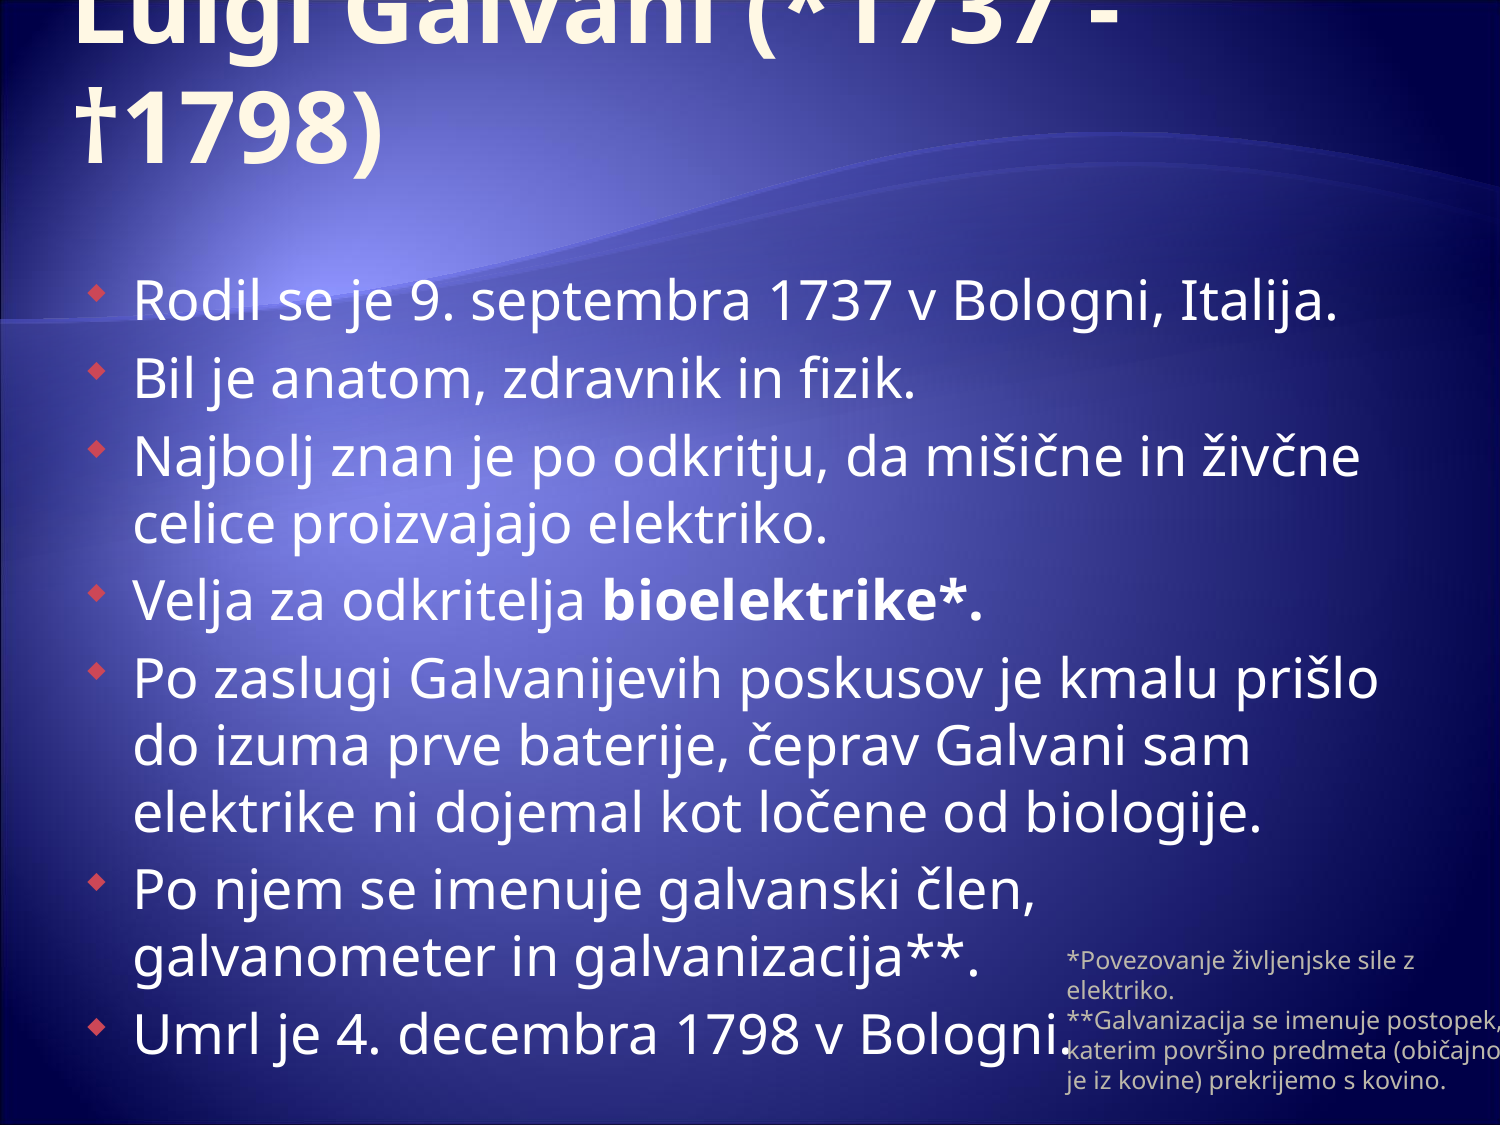

# Luigi Galvani (*1737 - †1798)
Rodil se je 9. septembra 1737 v Bologni, Italija.
Bil je anatom, zdravnik in fizik.
Najbolj znan je po odkritju, da mišične in živčne celice proizvajajo elektriko.
Velja za odkritelja bioelektrike*.
Po zaslugi Galvanijevih poskusov je kmalu prišlo do izuma prve baterije, čeprav Galvani sam elektrike ni dojemal kot ločene od biologije.
Po njem se imenuje galvanski člen, galvanometer in galvanizacija**.
Umrl je 4. decembra 1798 v Bologni.
*Povezovanje življenjske sile z elektriko.
**Galvanizacija se imenuje postopek, s katerim površino predmeta (običajno je iz kovine) prekrijemo s kovino.